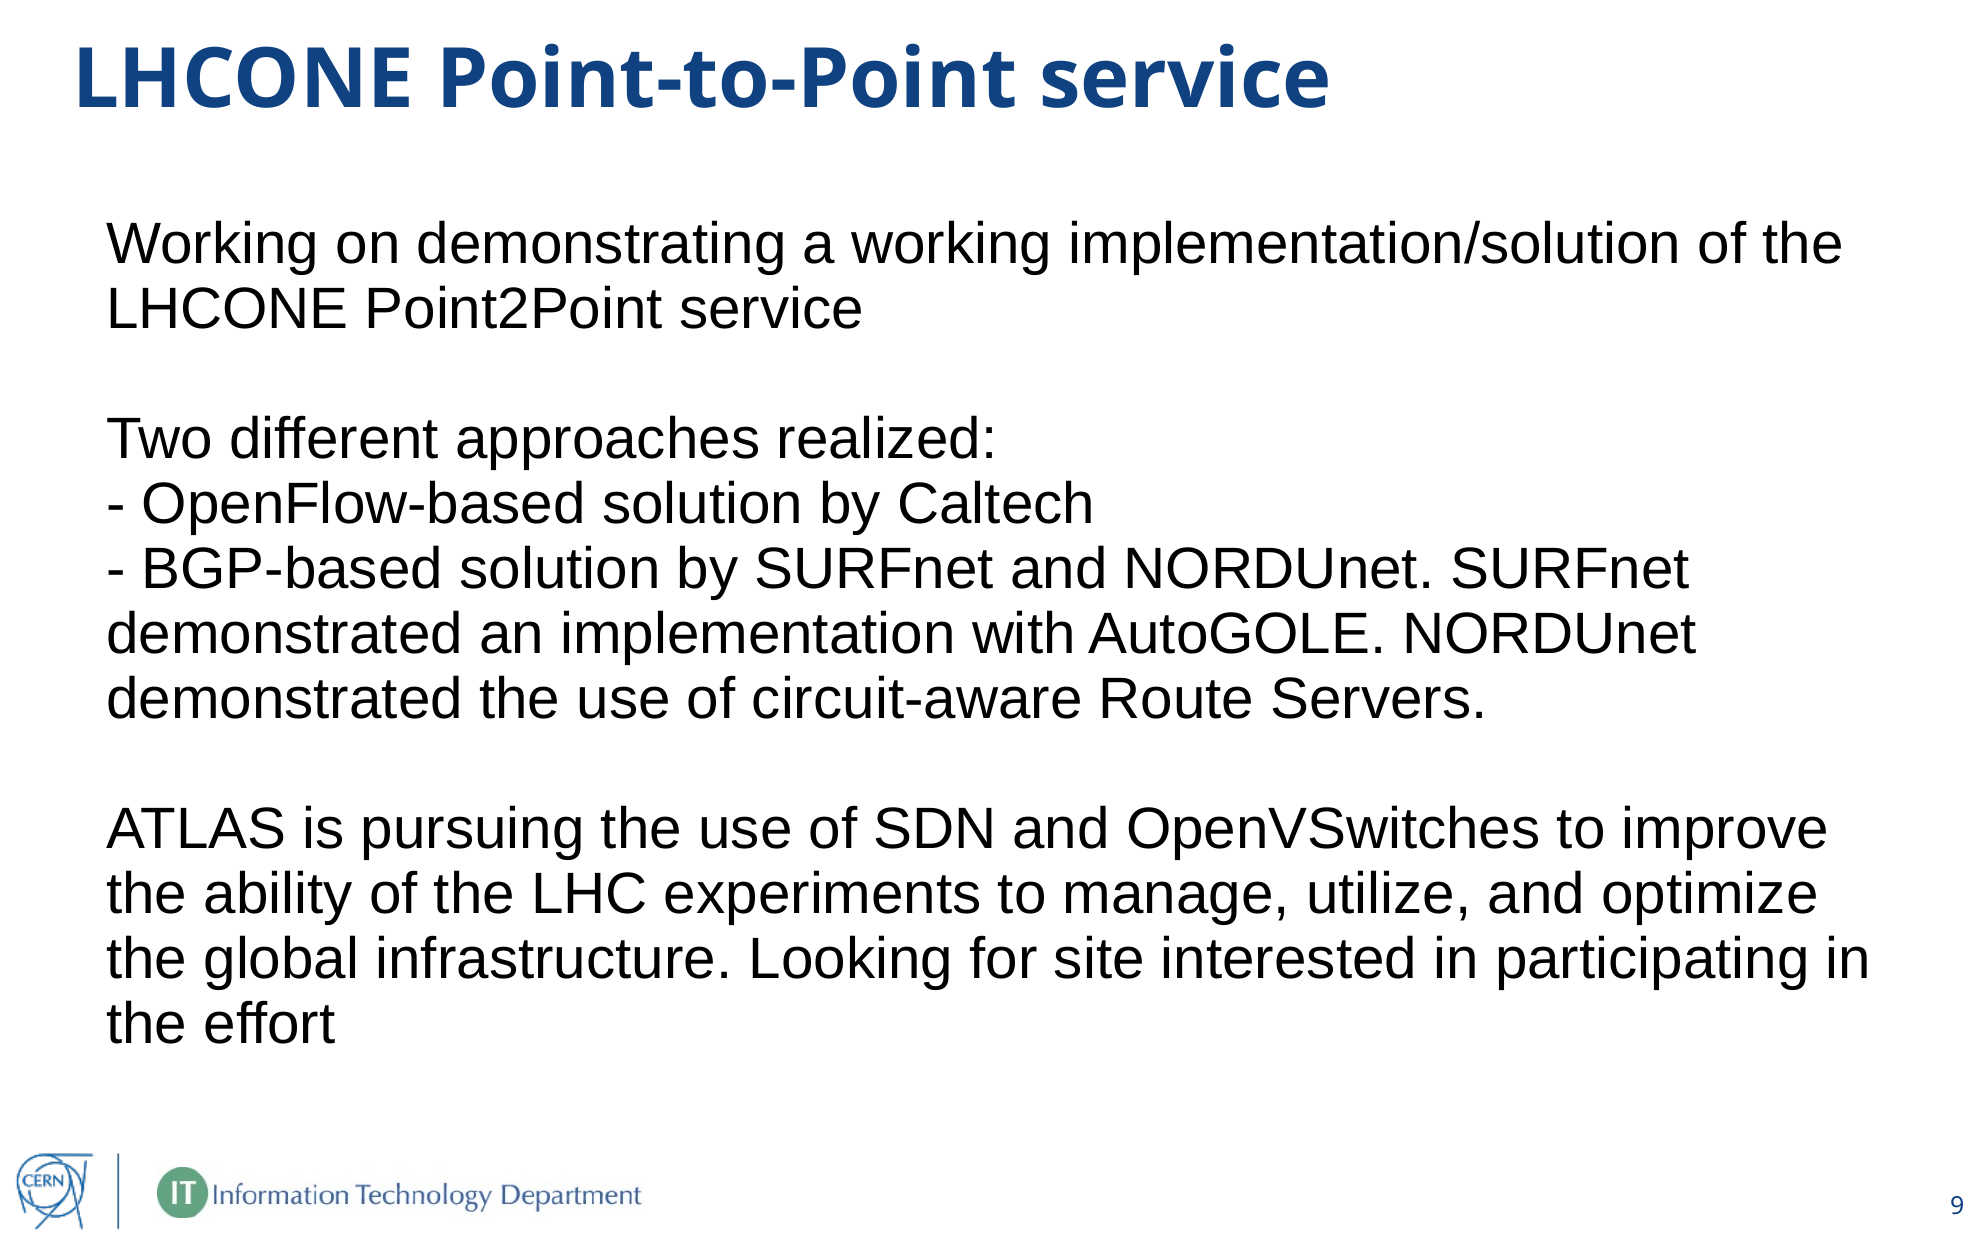

# LHCONE Point-to-Point service
Working on demonstrating a working implementation/solution of the LHCONE Point2Point service
Two different approaches realized:
- OpenFlow-based solution by Caltech
- BGP-based solution by SURFnet and NORDUnet. SURFnet demonstrated an implementation with AutoGOLE. NORDUnet demonstrated the use of circuit-aware Route Servers.
ATLAS is pursuing the use of SDN and OpenVSwitches to improve the ability of the LHC experiments to manage, utilize, and optimize the global infrastructure. Looking for site interested in participating in the effort